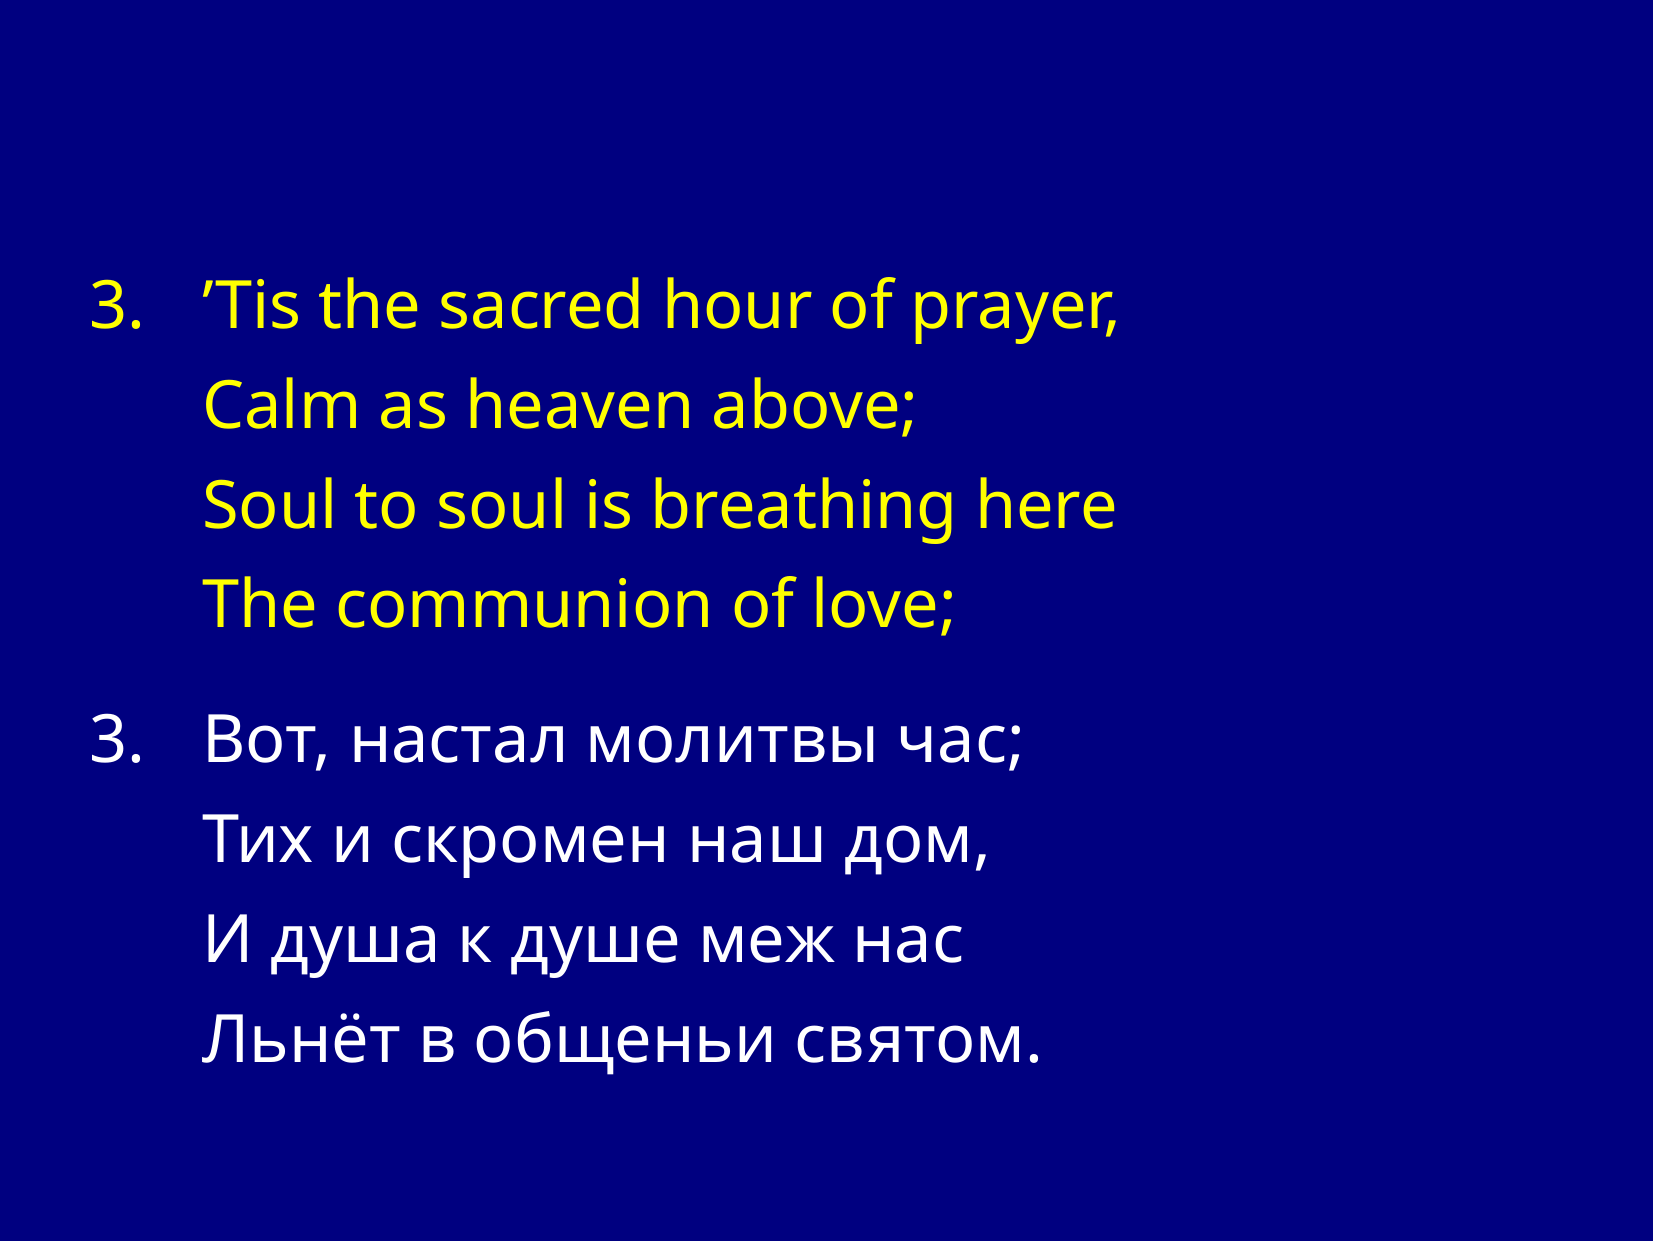

3.	’Tis the sacred hour of prayer,
	Calm as heaven above;
	Soul to soul is breathing here
	The communion of love;
3.	Вот, настал молитвы час;
	Тих и скромен наш дом,
	И душа к душе меж нас
	Льнёт в общеньи святом.